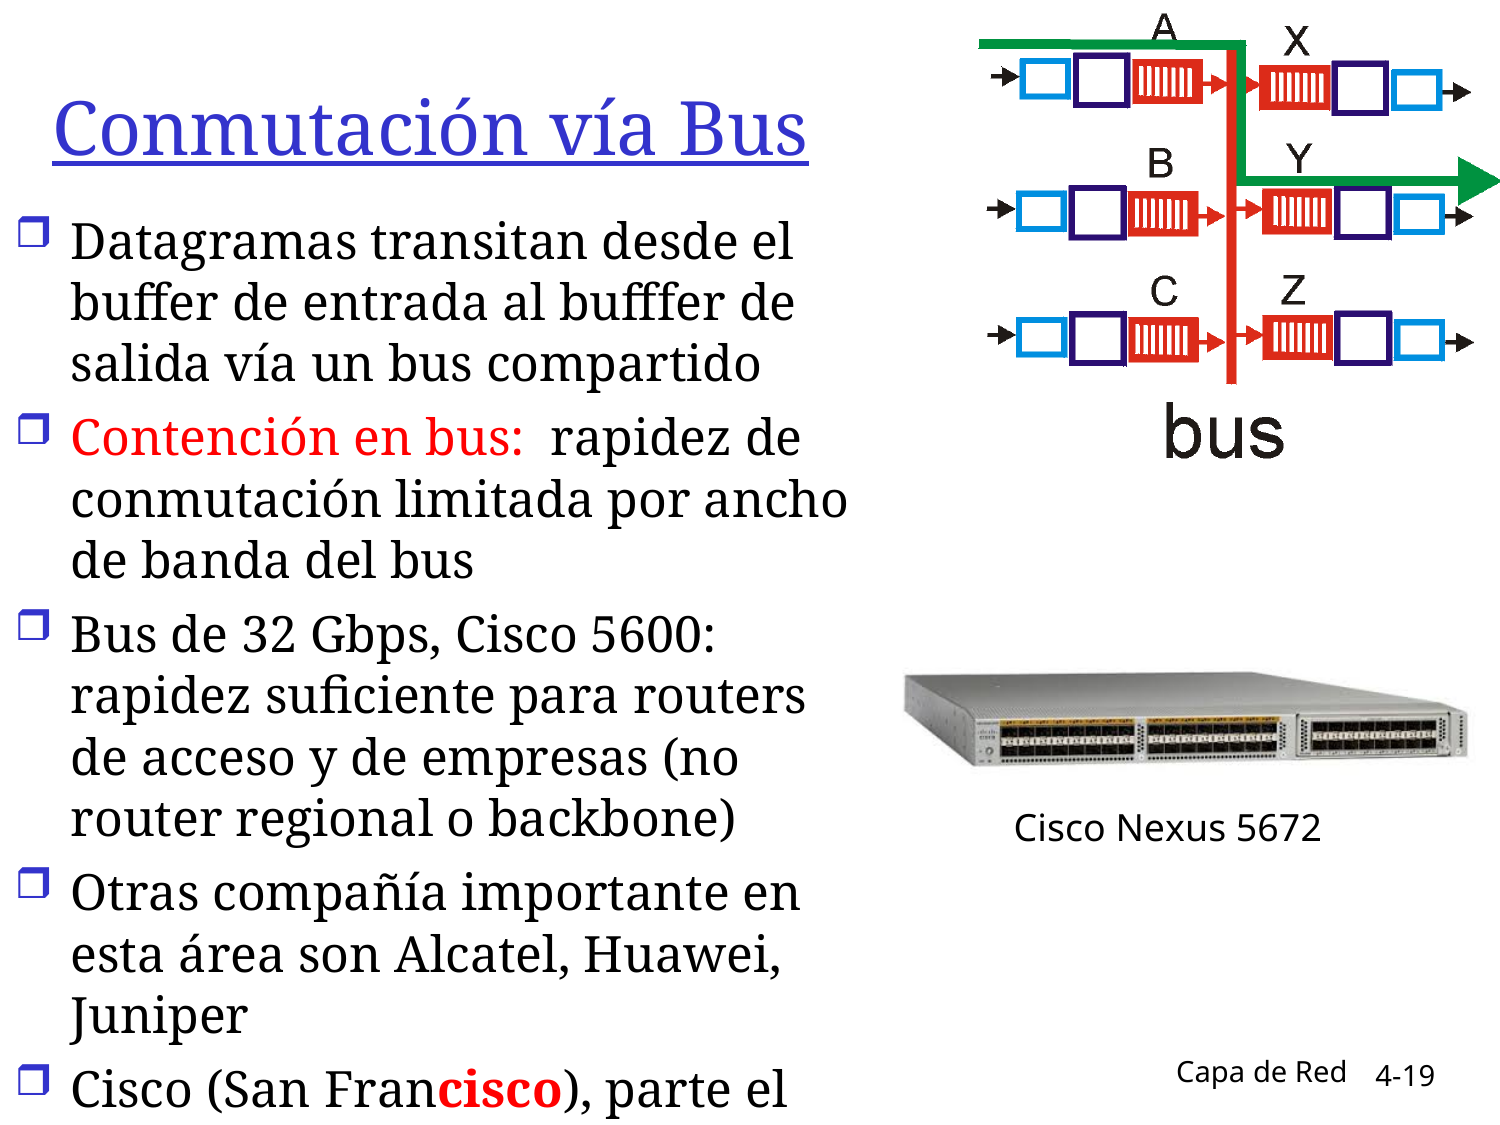

# Conmutación vía Bus
Datagramas transitan desde el buffer de entrada al bufffer de salida vía un bus compartido
Contención en bus: rapidez de conmutación limitada por ancho de banda del bus
Bus de 32 Gbps, Cisco 5600: rapidez suficiente para routers de acceso y de empresas (no router regional o backbone)
Otras compañía importante en esta área son Alcatel, Huawei, Juniper
Cisco (San Francisco), parte el 1984, con dos emprendedores. En dos años alcanza ganancias de 250.000US$/mes.
Cisco Nexus 5672